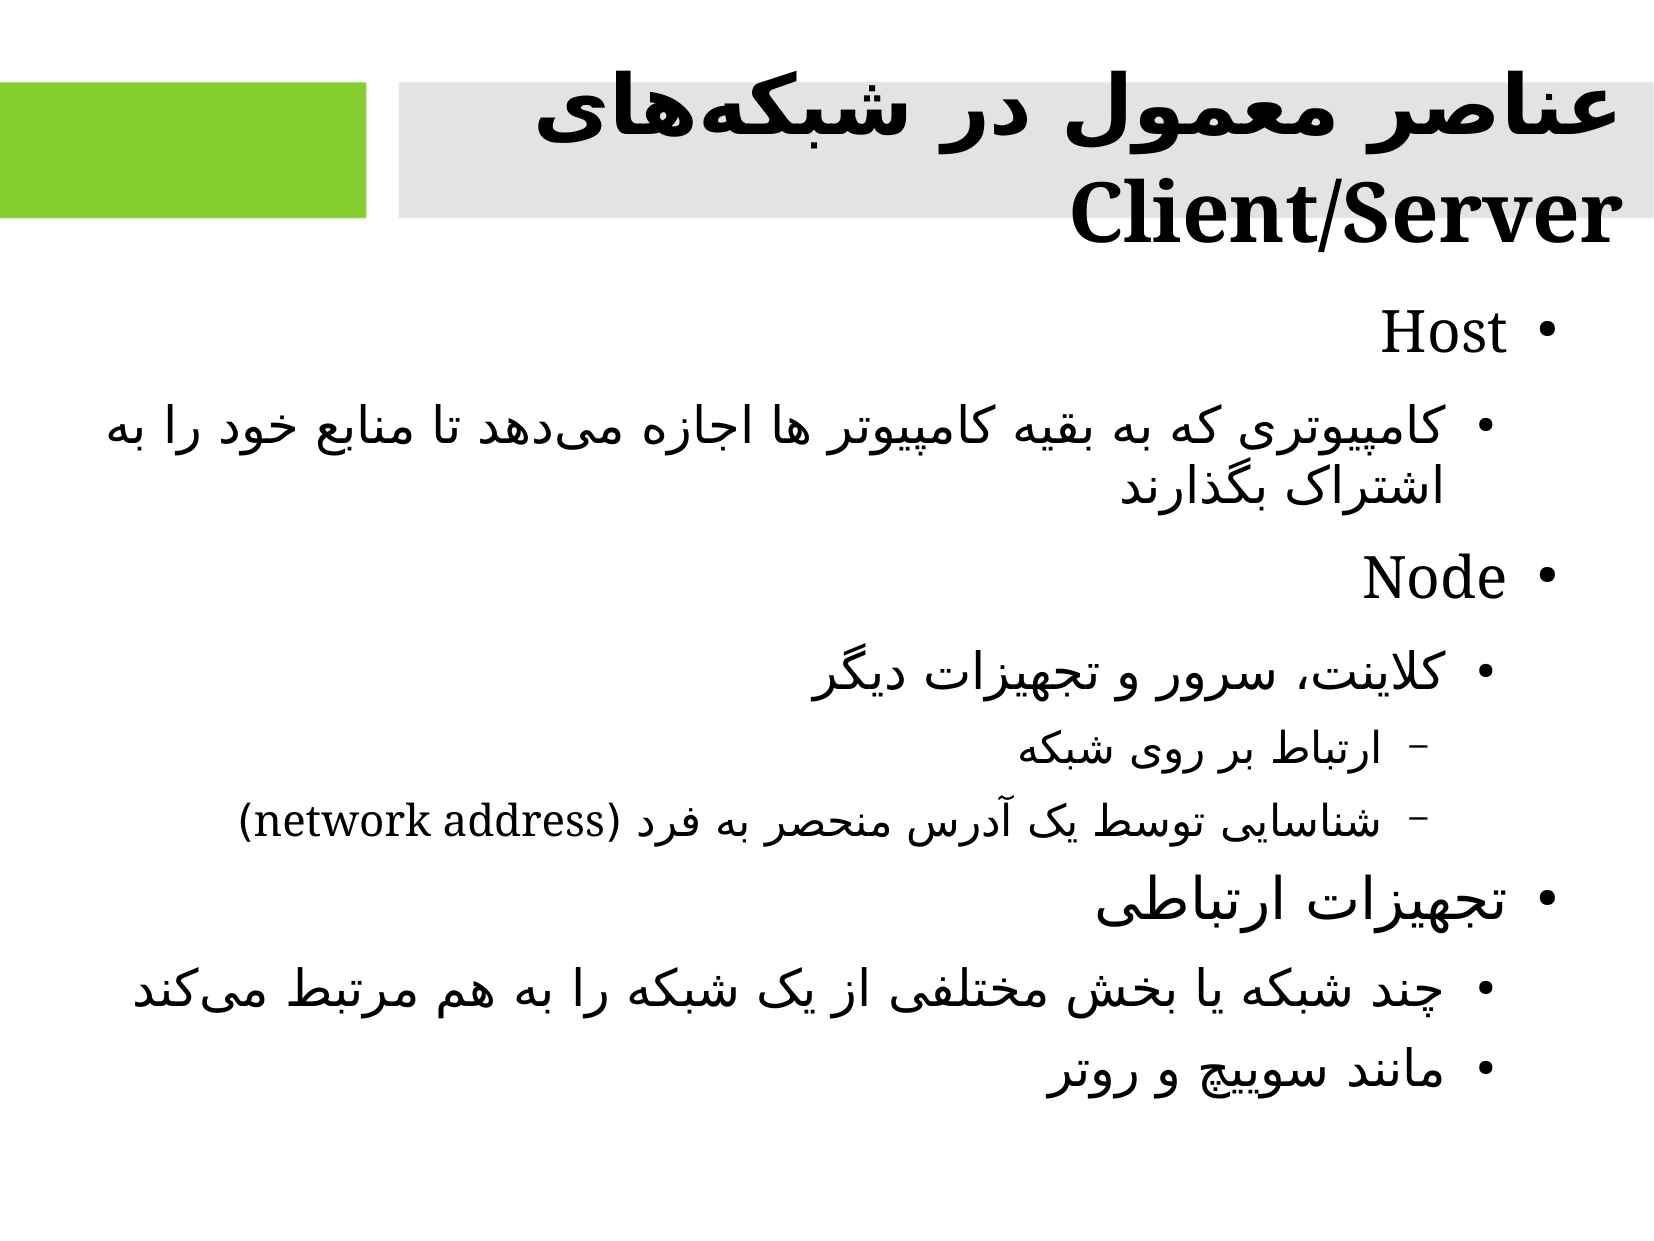

# عناصر معمول در شبکه‌های Client/Server
Host
کامپیوتری که به بقیه کامپیوتر ها اجازه می‌دهد تا منابع خود را به اشتراک بگذارند
Node
کلاینت، سرور و تجهیزات دیگر
ارتباط بر روی شبکه
شناسایی توسط یک آدرس منحصر به فرد (network address)
تجهیزات ارتباطی
چند شبکه یا بخش مختلفی از یک شبکه را به هم مرتبط می‌کند
مانند سوییچ و روتر